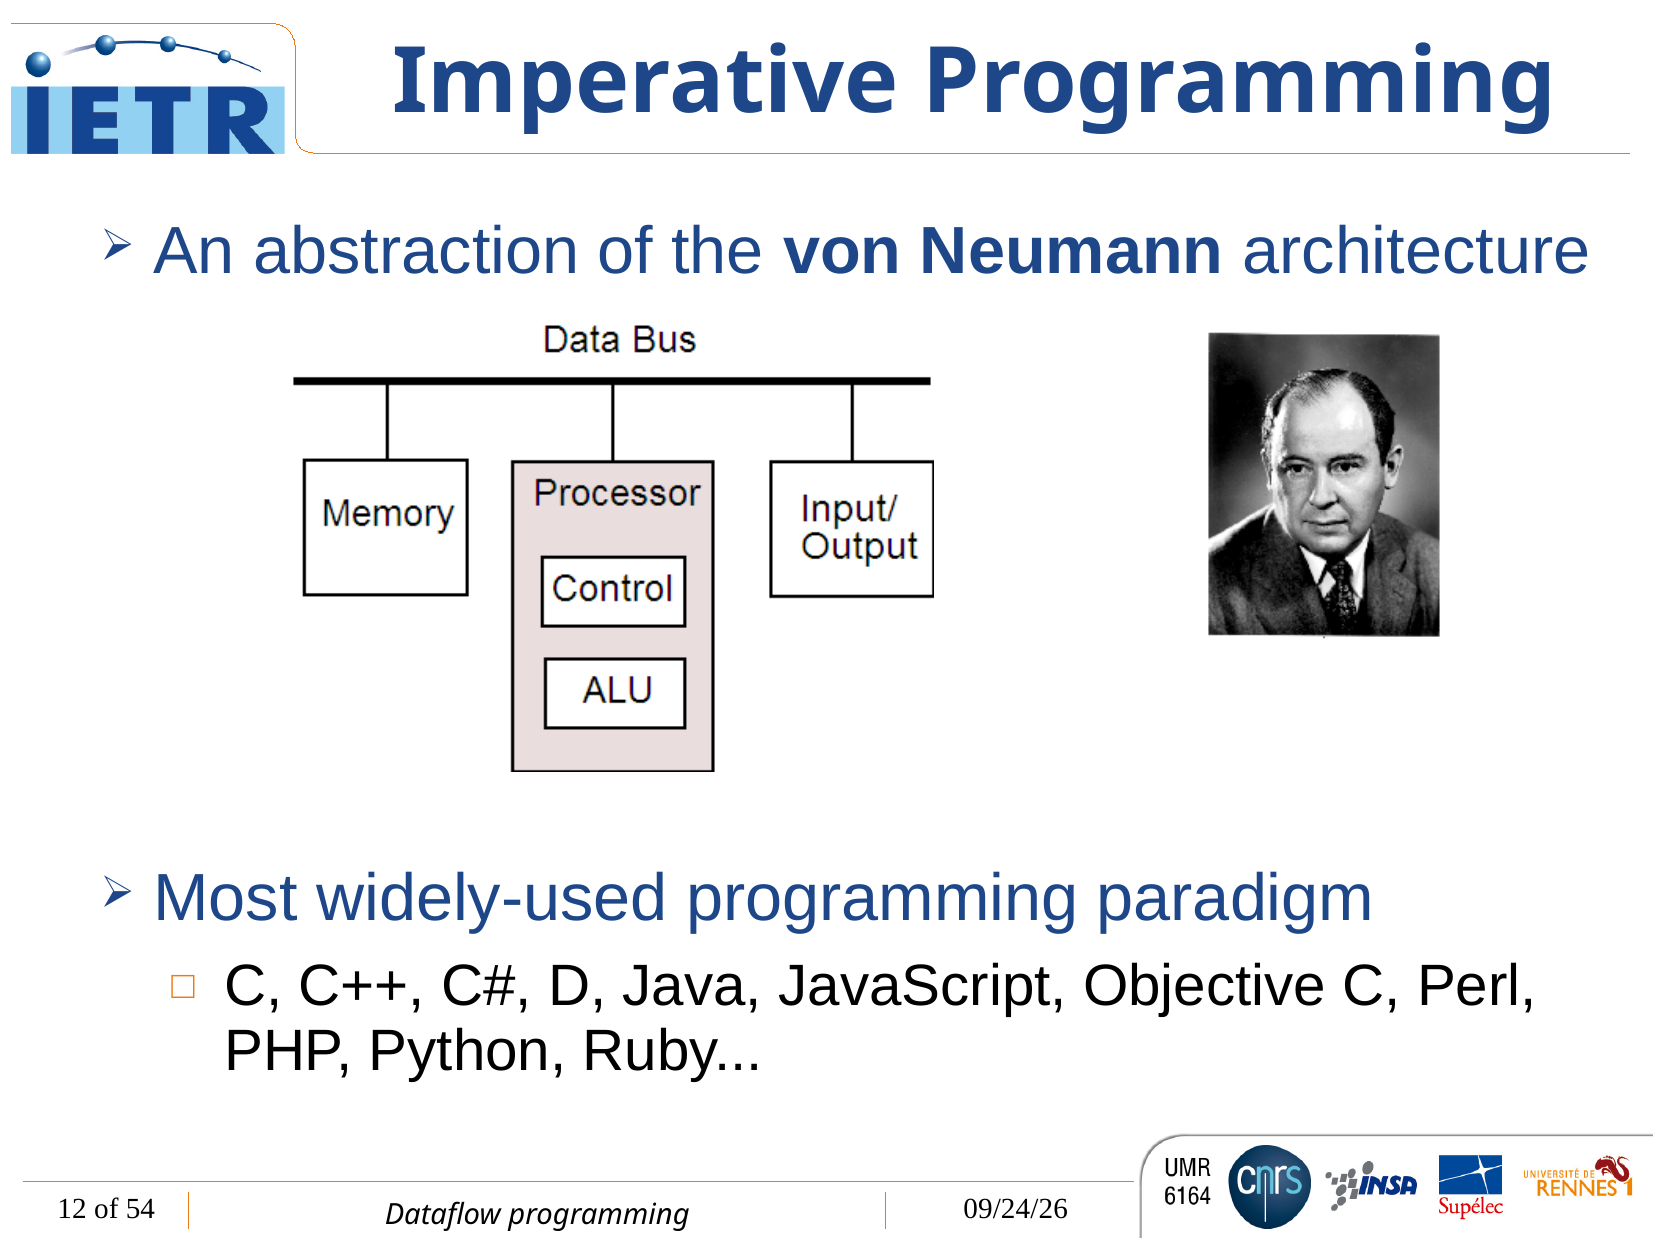

# Imperative Programming
An abstraction of the von Neumann architecture
Most widely-used programming paradigm
C, C++, C#, D, Java, JavaScript, Objective C, Perl, PHP, Python, Ruby...
12
Dataflow programming